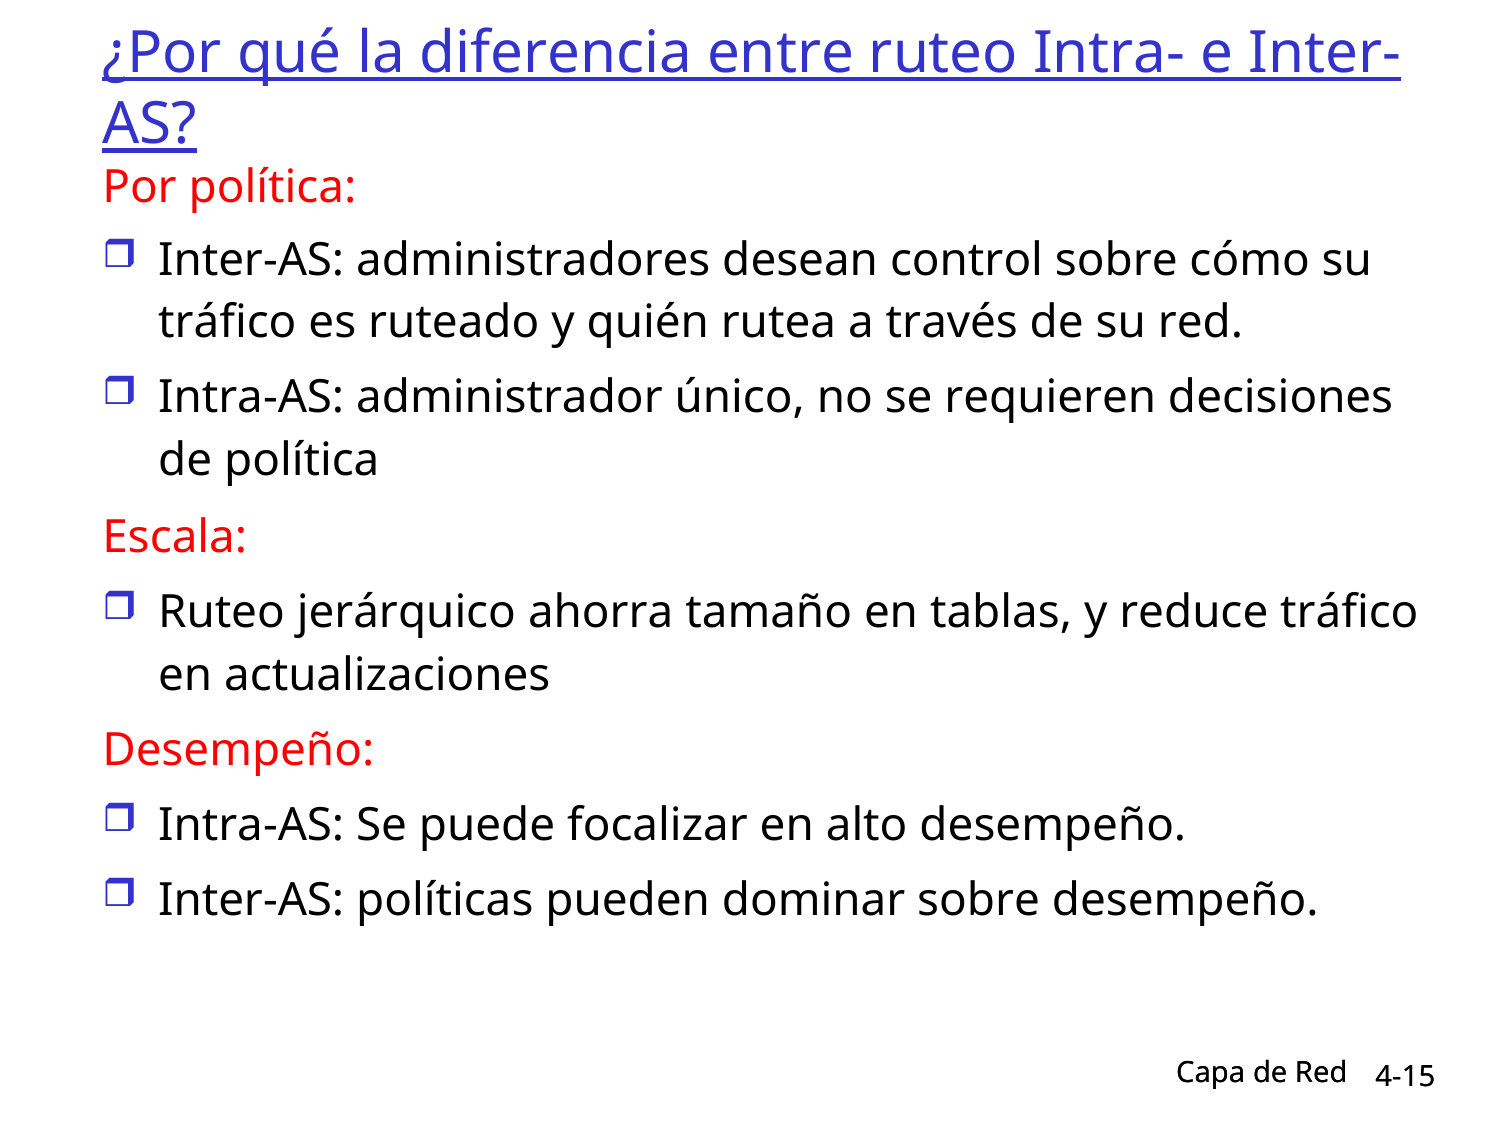

# ¿Por qué la diferencia entre ruteo Intra- e Inter-AS?
Por política:
Inter-AS: administradores desean control sobre cómo su tráfico es ruteado y quién rutea a través de su red.
Intra-AS: administrador único, no se requieren decisiones de política
Escala:
Ruteo jerárquico ahorra tamaño en tablas, y reduce tráfico en actualizaciones
Desempeño:
Intra-AS: Se puede focalizar en alto desempeño.
Inter-AS: políticas pueden dominar sobre desempeño.
Capa de Red